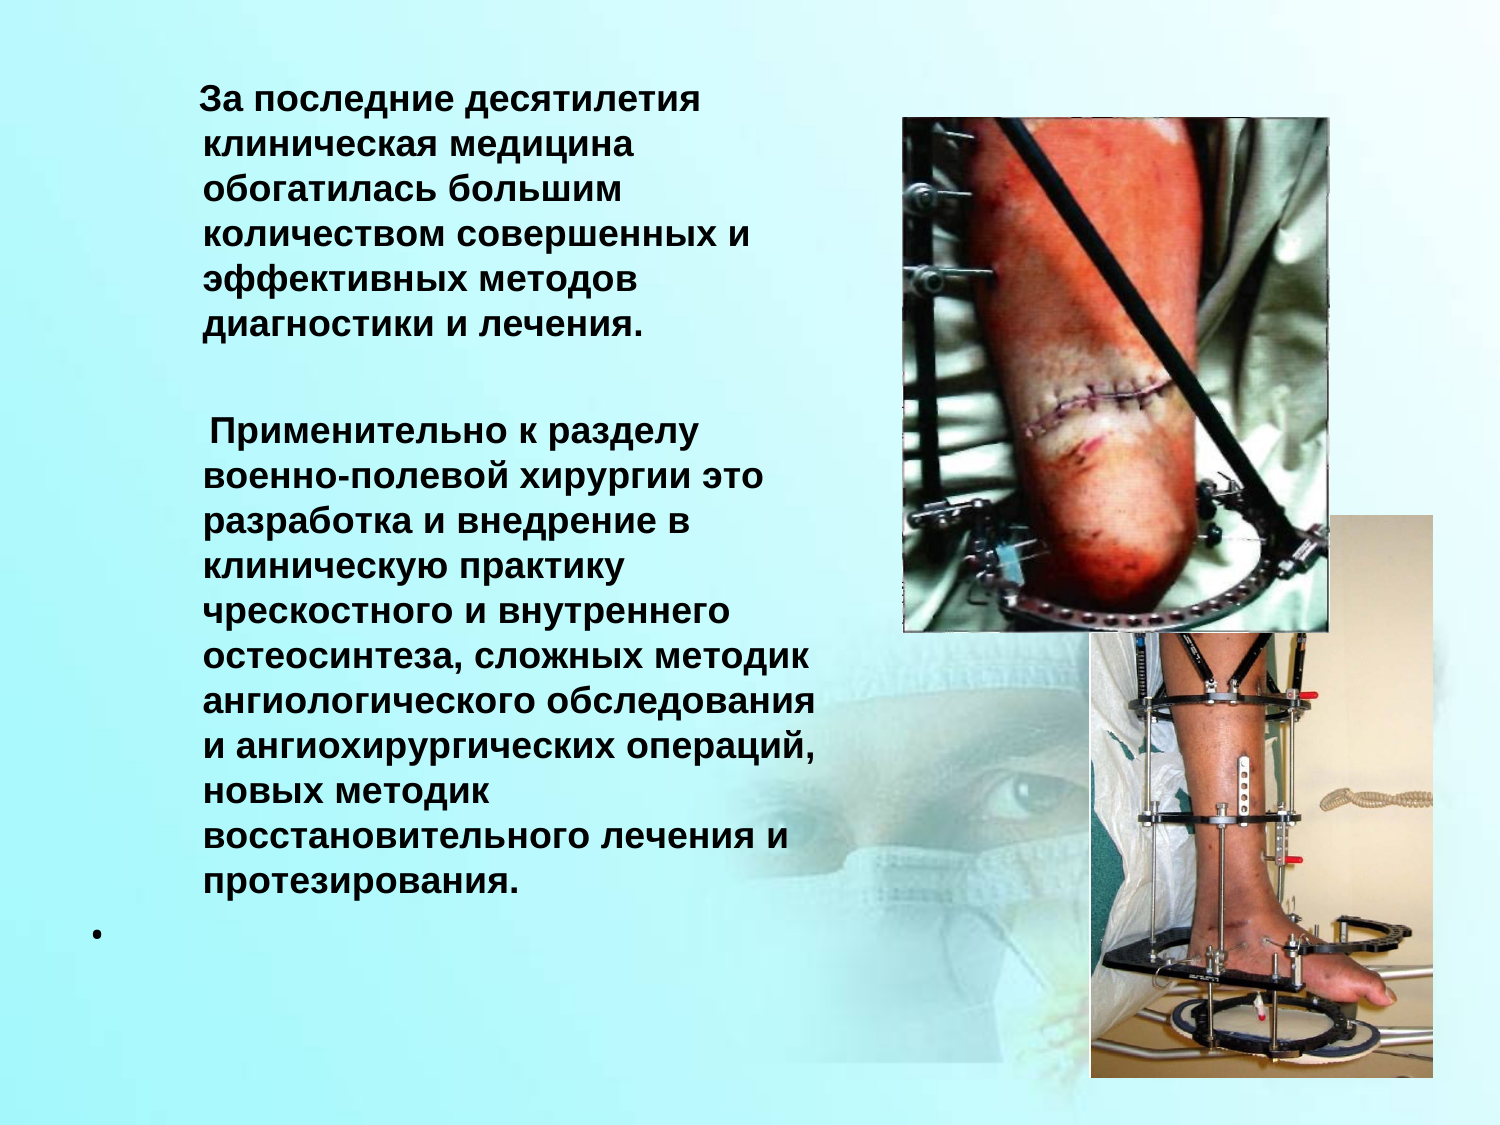

# За последние десятилетия клиническая медицина обогатилась большим количеством совершенных и эффективных методов диагностики и лечения.
 Применительно к разделу военно-полевой хирургии это разработка и внедрение в клиническую практику чрескостного и внутреннего остеосинтеза, сложных методик ангиологического обследования и ангиохирургических операций, новых методик восстановительного лечения и протезирования.